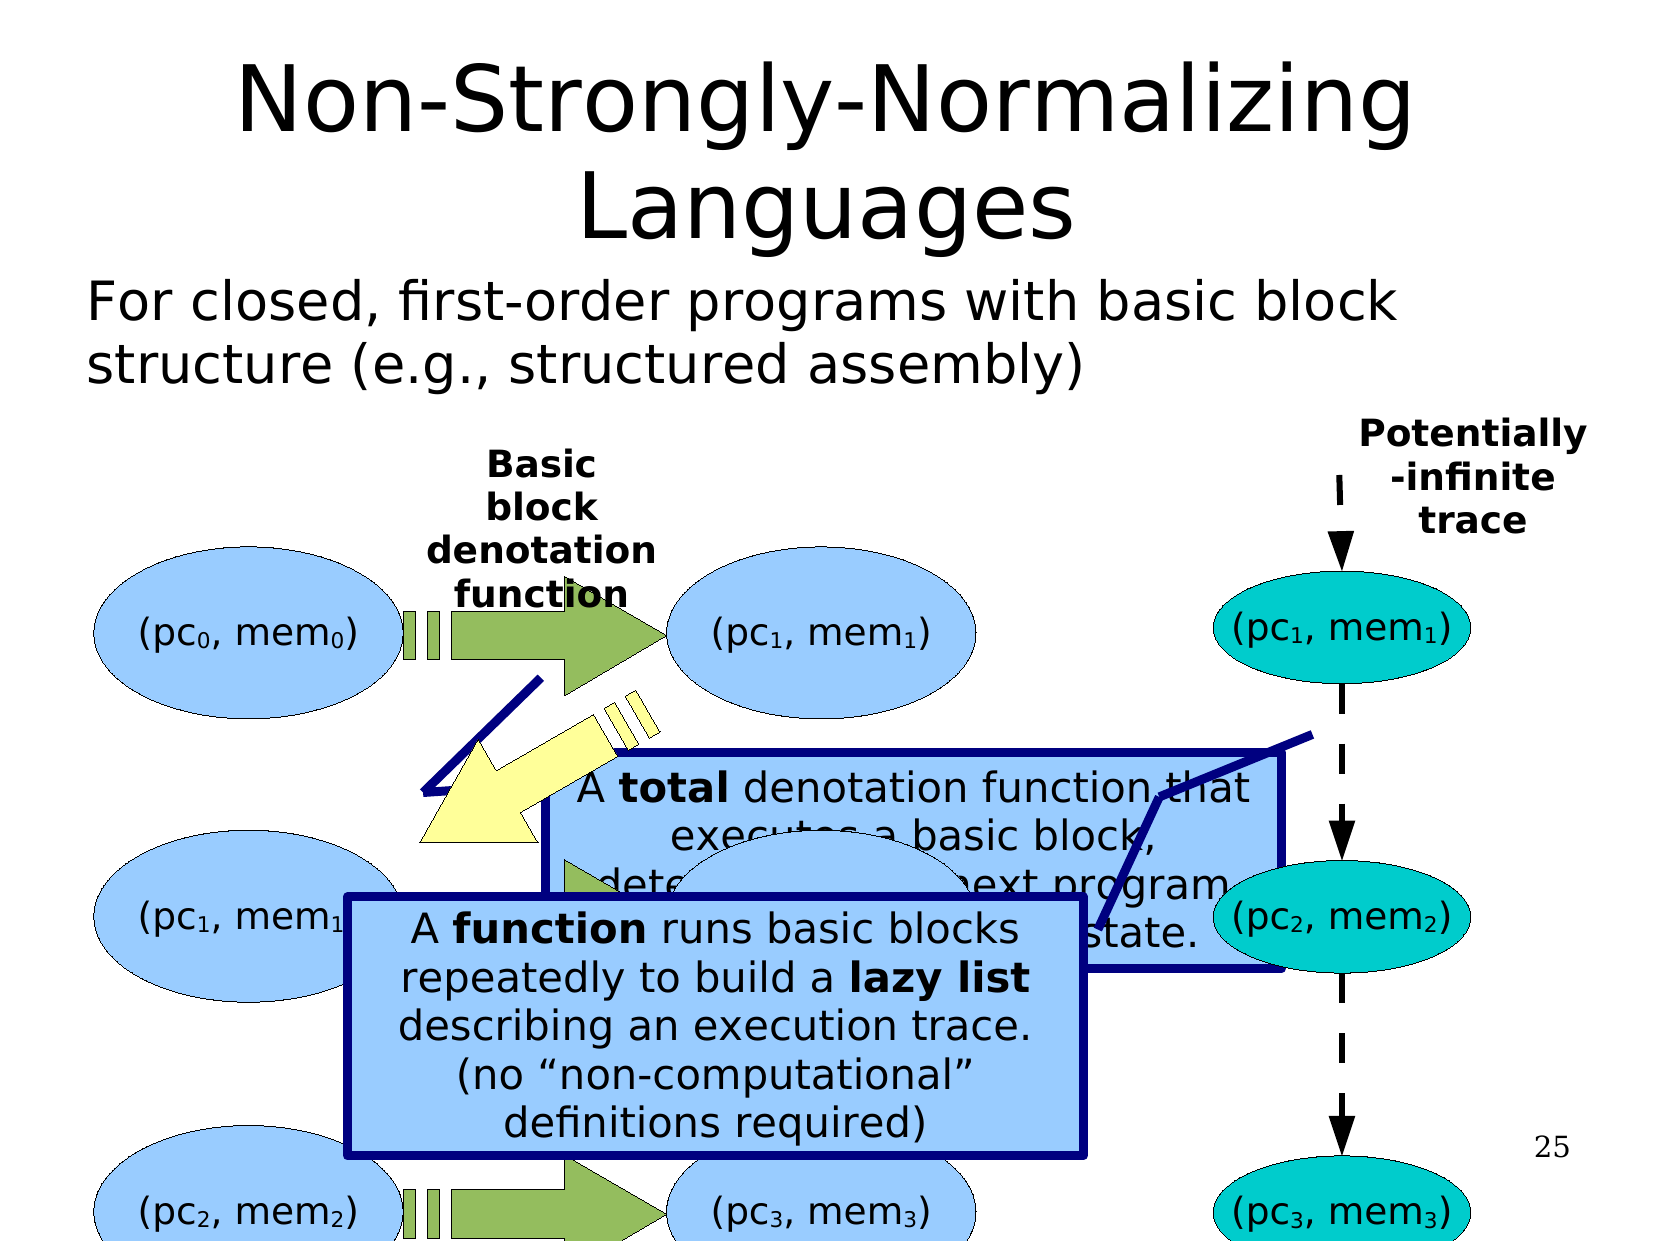

# Non-Strongly-Normalizing Languages
For closed, first-order programs with basic block structure (e.g., structured assembly)
Potentially-infinite trace
(pc1, mem1)
(pc2, mem2)
(pc3, mem3)
Basic block
denotation
function
(pc0, mem0)
(pc1, mem1)
(pc1, mem1)
(pc2, mem2)
(pc2, mem2)
(pc3, mem3)
A total denotation function that executes a basic block, determining the next program counter and memory state.
A function runs basic blocks repeatedly to build a lazy list describing an execution trace.
(no “non-computational” definitions required)
25